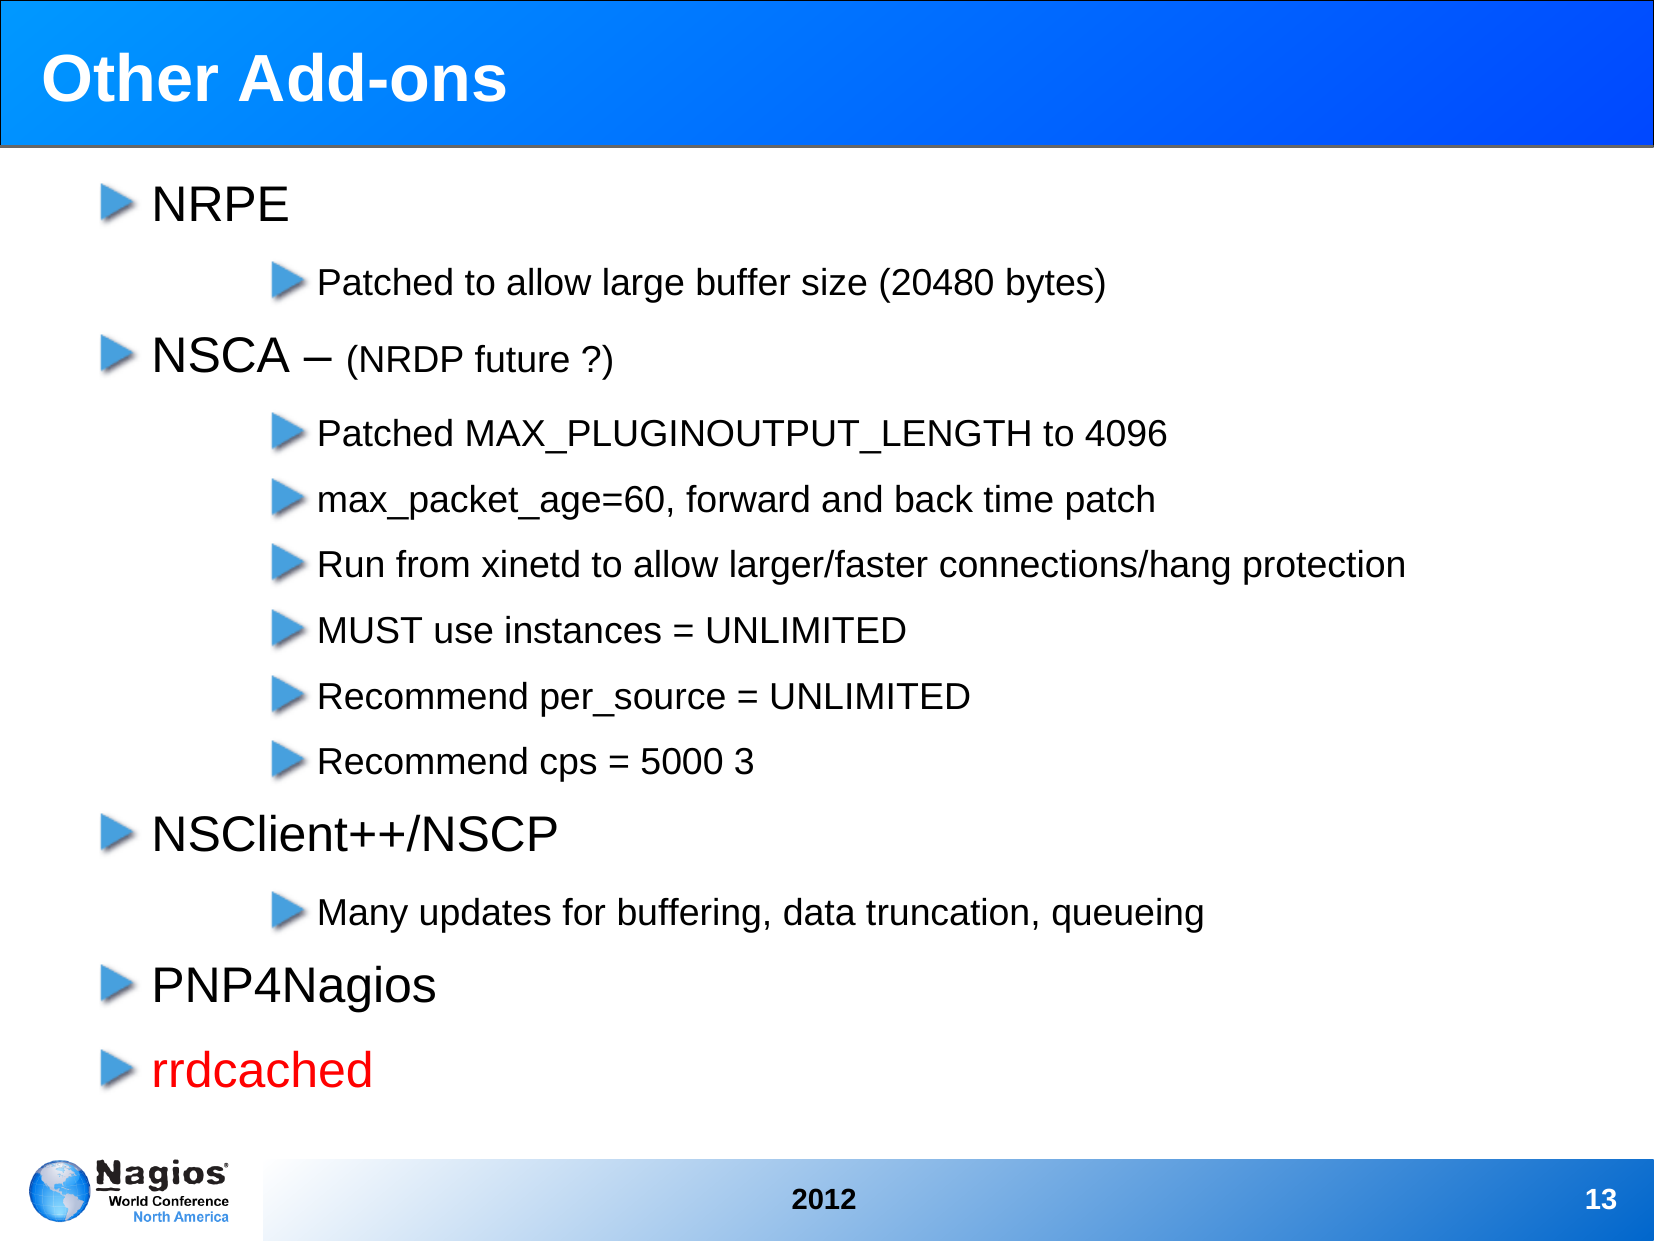

# Other Add-ons
NRPE
Patched to allow large buffer size (20480 bytes)
NSCA – (NRDP future ?)
Patched MAX_PLUGINOUTPUT_LENGTH to 4096
max_packet_age=60, forward and back time patch
Run from xinetd to allow larger/faster connections/hang protection
MUST use instances = UNLIMITED
Recommend per_source = UNLIMITED
Recommend cps = 5000 3
NSClient++/NSCP
Many updates for buffering, data truncation, queueing
PNP4Nagios
rrdcached
2012
13